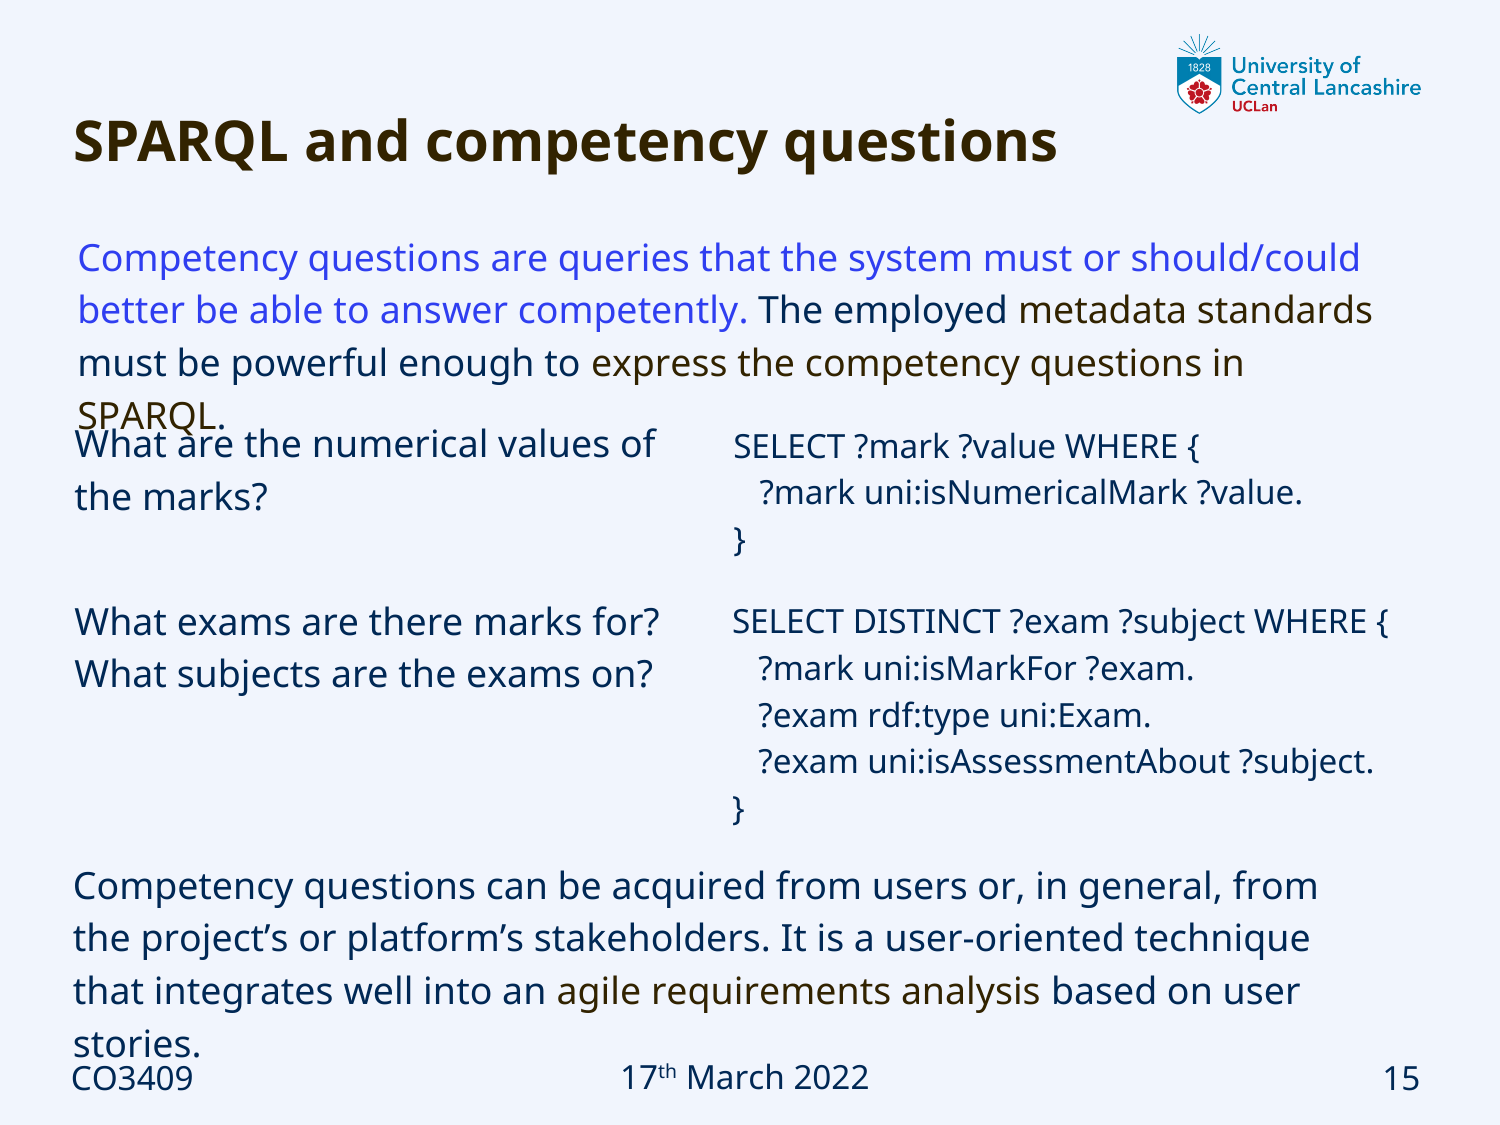

# SPARQL and competency questions
Competency questions are queries that the system must or should/could better be able to answer competently. The employed metadata standards must be powerful enough to express the competency questions in SPARQL.
What are the numerical values of the marks?
SELECT ?mark ?value WHERE {
 ?mark uni:isNumericalMark ?value.
}
What exams are there marks for? What subjects are the exams on?
SELECT DISTINCT ?exam ?subject WHERE {
 ?mark uni:isMarkFor ?exam.
 ?exam rdf:type uni:Exam.
 ?exam uni:isAssessmentAbout ?subject.
}
Competency questions can be acquired from users or, in general, from the project’s or platform’s stakeholders. It is a user-oriented technique that integrates well into an agile requirements analysis based on user stories.